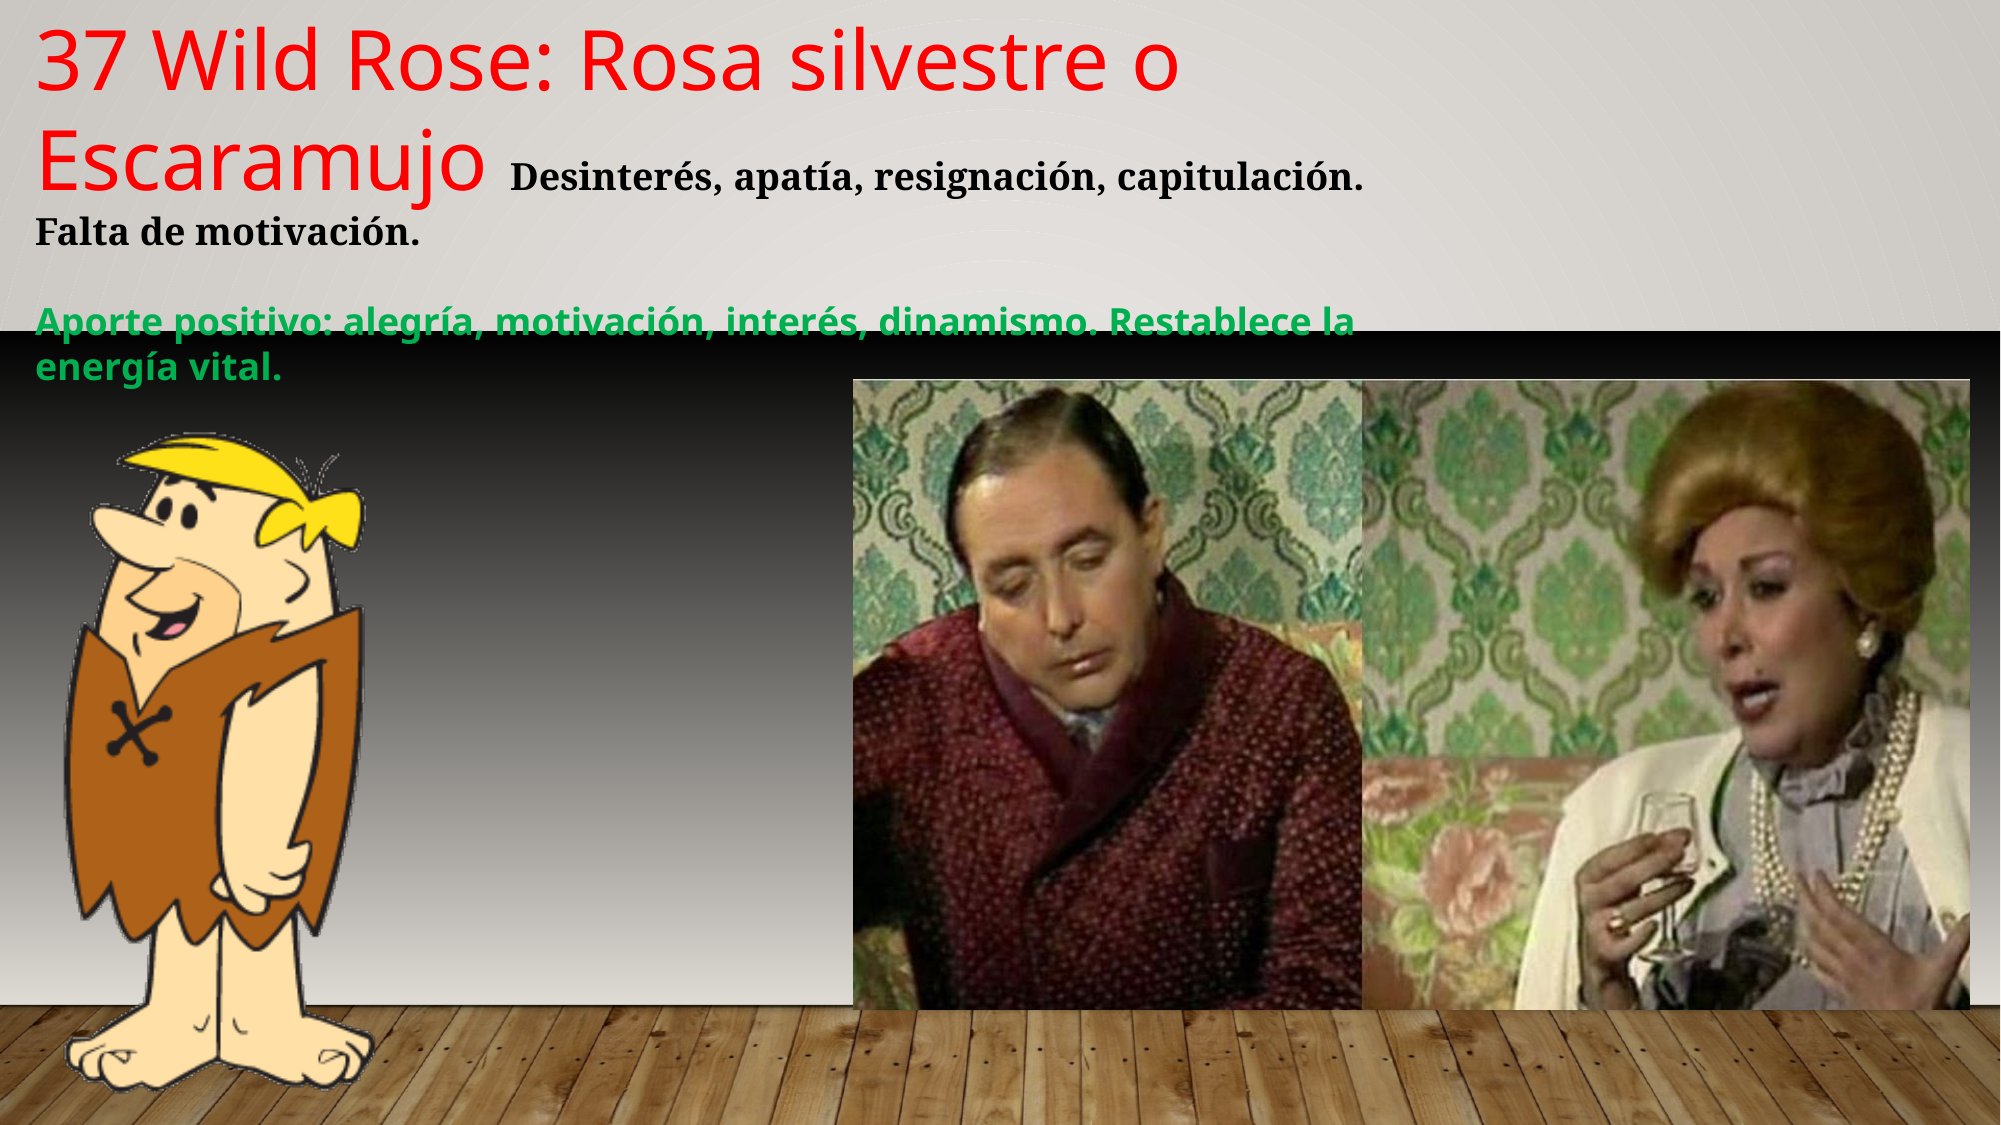

37 Wild Rose: Rosa silvestre o Escaramujo Desinterés, apatía, resignación, capitulación.
Falta de motivación.
Aporte positivo: alegría, motivación, interés, dinamismo. Restablece la energía vital.